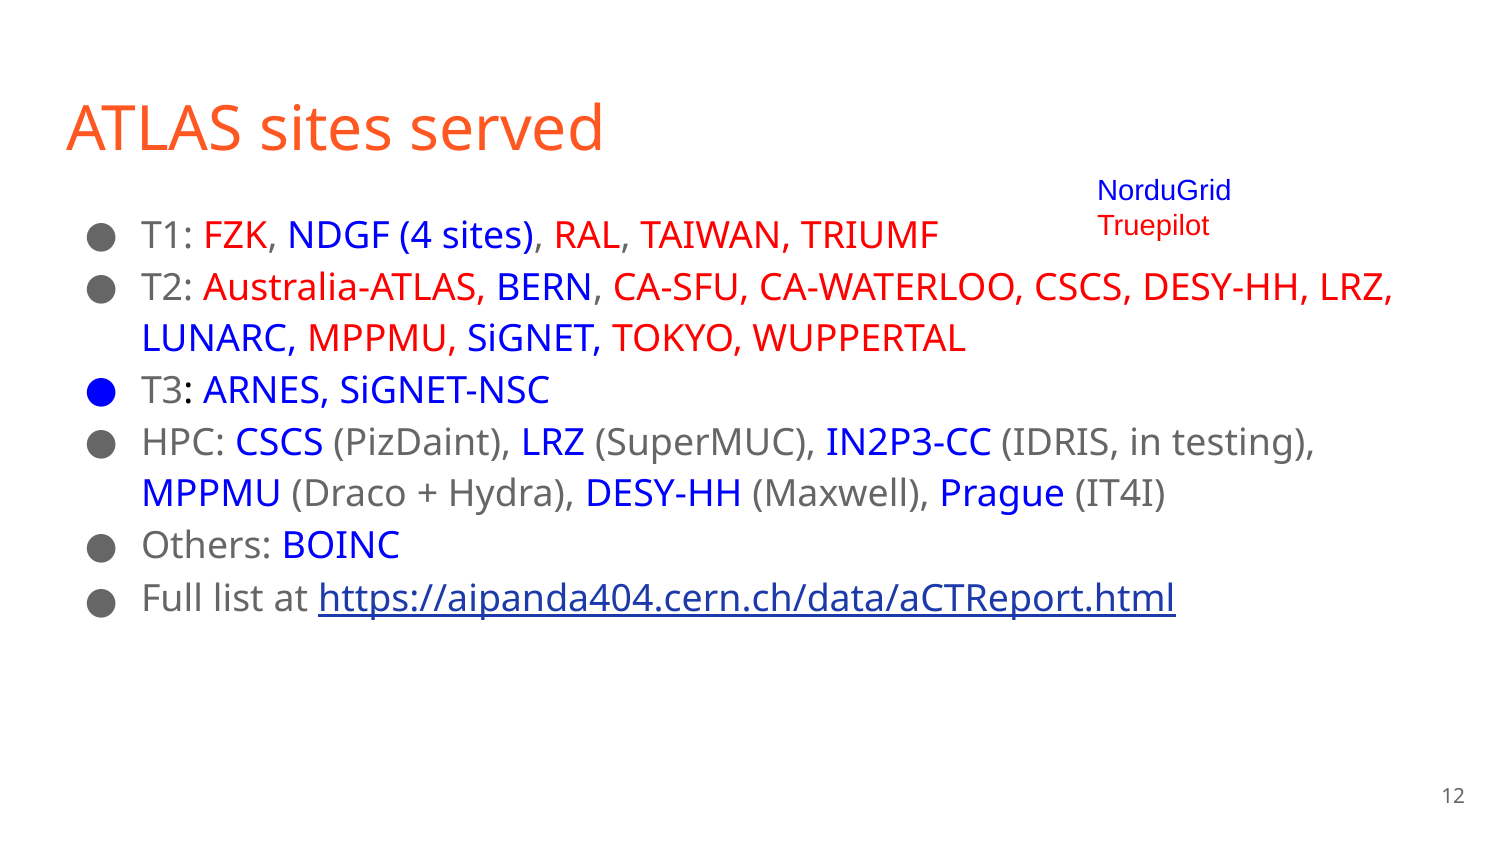

# ATLAS sites served
NorduGrid
Truepilot
T1: FZK, NDGF (4 sites), RAL, TAIWAN, TRIUMF
T2: Australia-ATLAS, BERN, CA-SFU, CA-WATERLOO, CSCS, DESY-HH, LRZ, LUNARC, MPPMU, SiGNET, TOKYO, WUPPERTAL
T3: ARNES, SiGNET-NSC
HPC: CSCS (PizDaint), LRZ (SuperMUC), IN2P3-CC (IDRIS, in testing), MPPMU (Draco + Hydra), DESY-HH (Maxwell), Prague (IT4I)
Others: BOINC
Full list at https://aipanda404.cern.ch/data/aCTReport.html